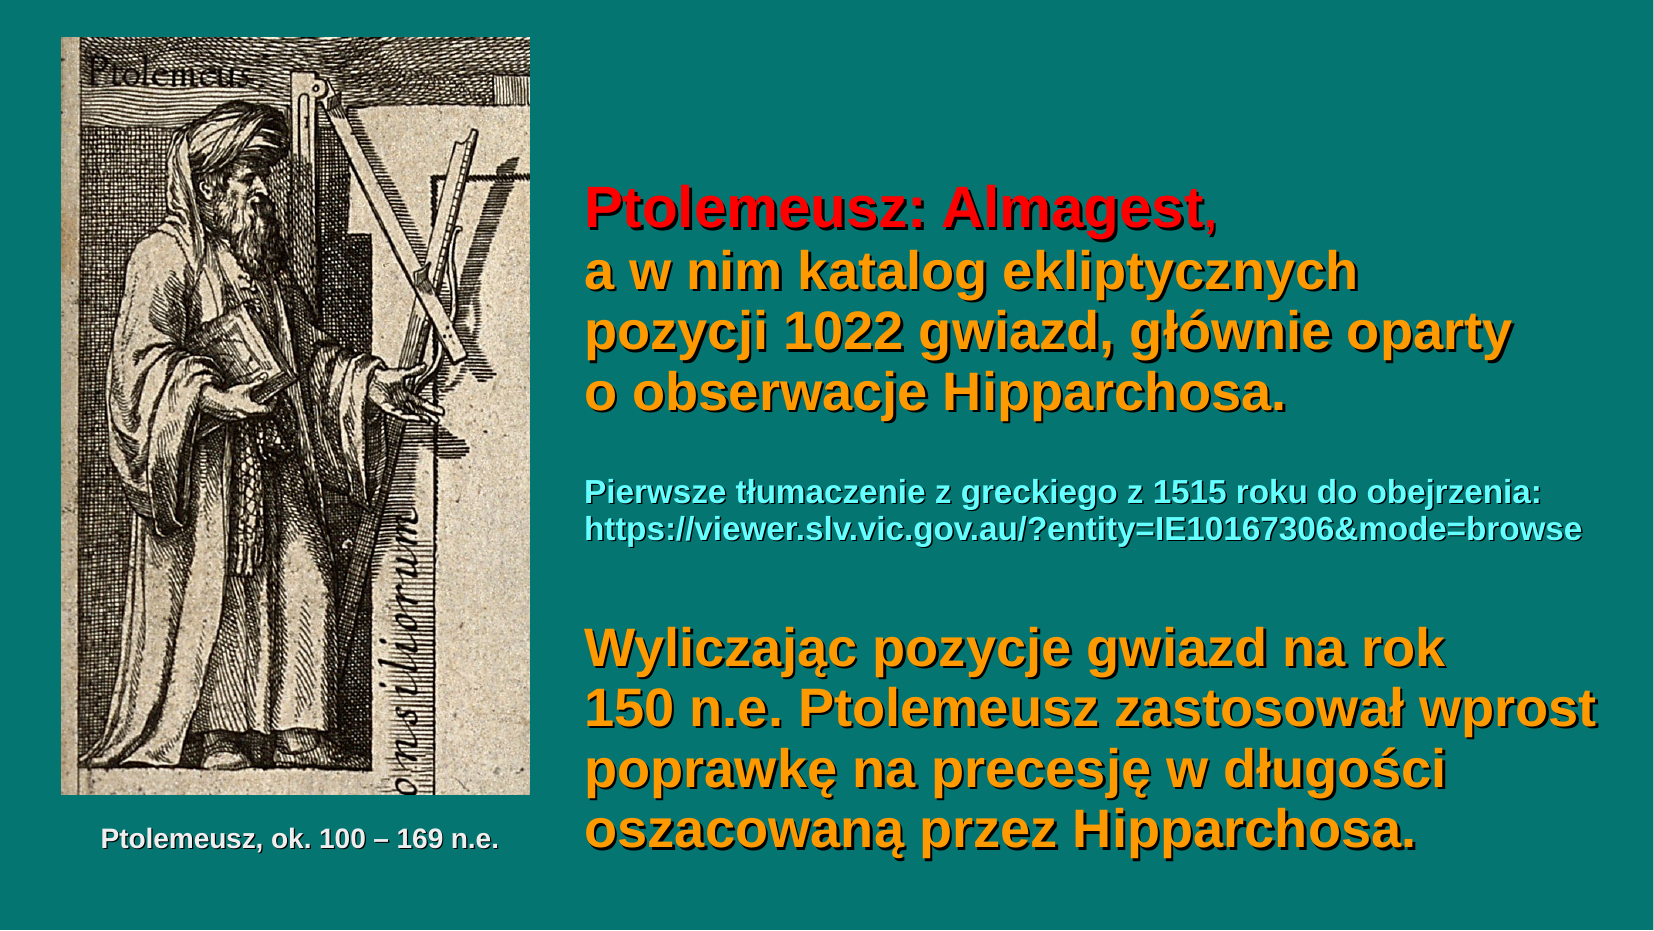

Ptolemeusz: Almagest,
a w nim katalog ekliptycznych
pozycji 1022 gwiazd, głównie oparty
o obserwacje Hipparchosa.
Pierwsze tłumaczenie z greckiego z 1515 roku do obejrzenia:
https://viewer.slv.vic.gov.au/?entity=IE10167306&mode=browse
Wyliczając pozycje gwiazd na rok
150 n.e. Ptolemeusz zastosował wprost
poprawkę na precesję w długości
oszacowaną przez Hipparchosa.
Ptolemeusz, ok. 100 – 169 n.e.